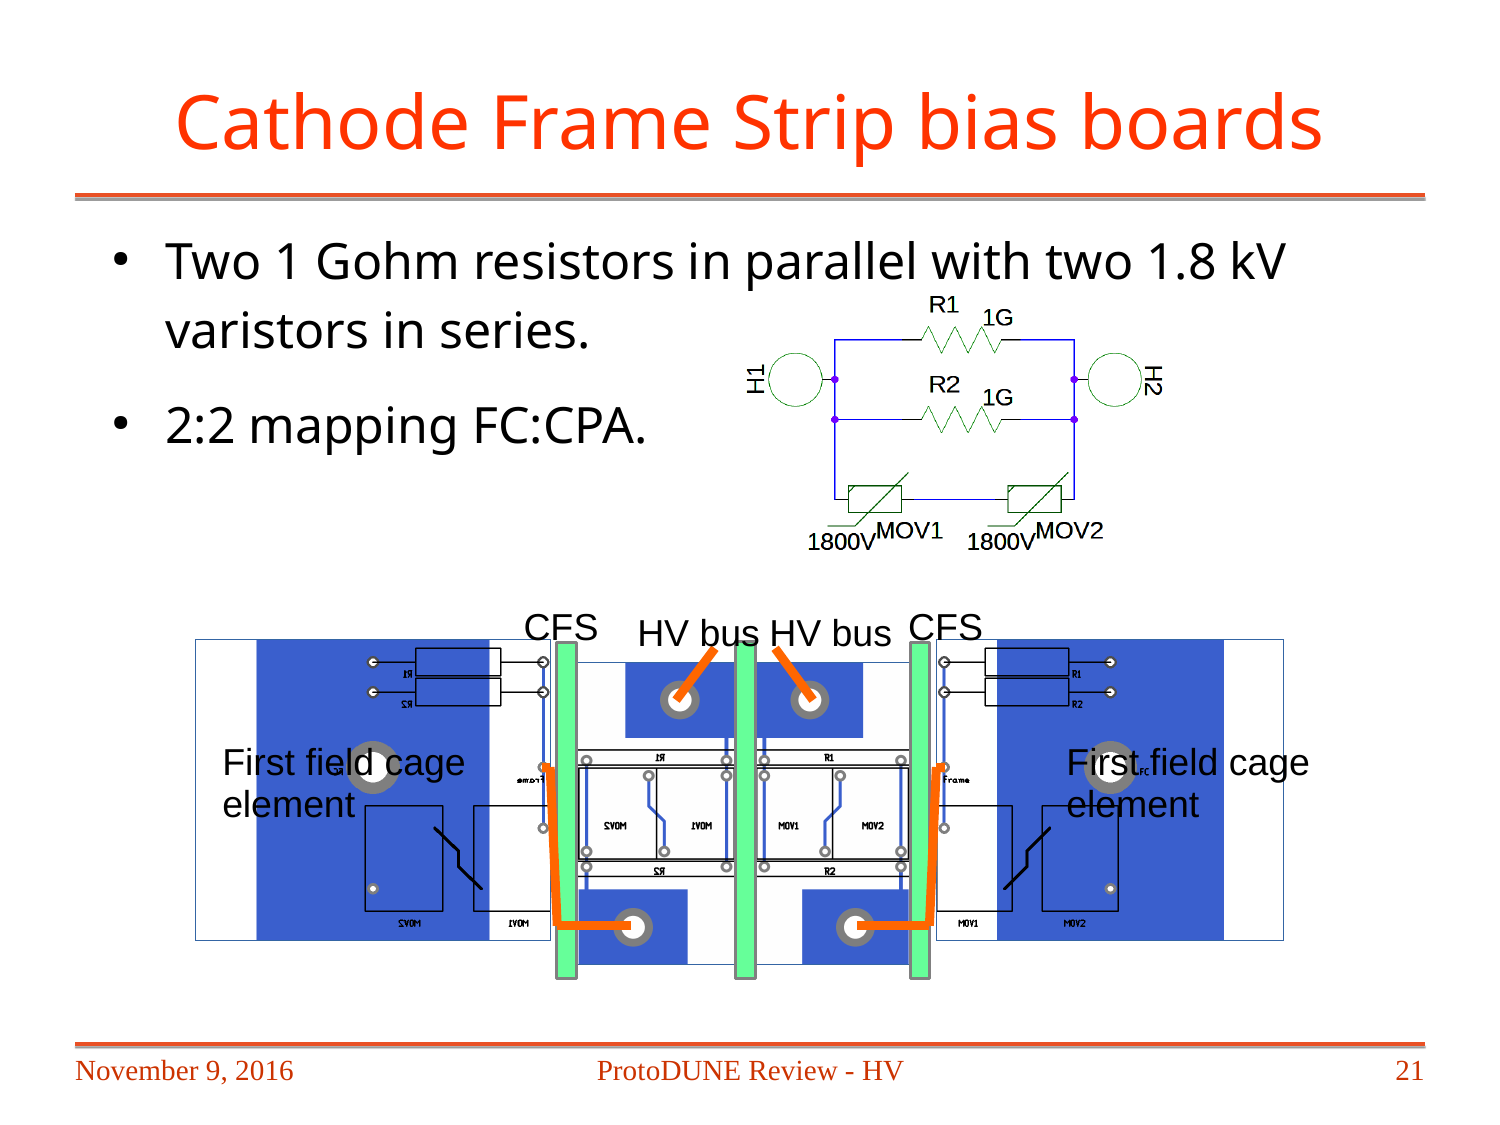

# Cathode Frame Strip bias boards
Two 1 Gohm resistors in parallel with two 1.8 kV varistors in series.
2:2 mapping FC:CPA.
CFS
 HV bus
First field cage
element
CFS
 HV bus
First field cage
element
November 9, 2016
ProtoDUNE Review - HV
21